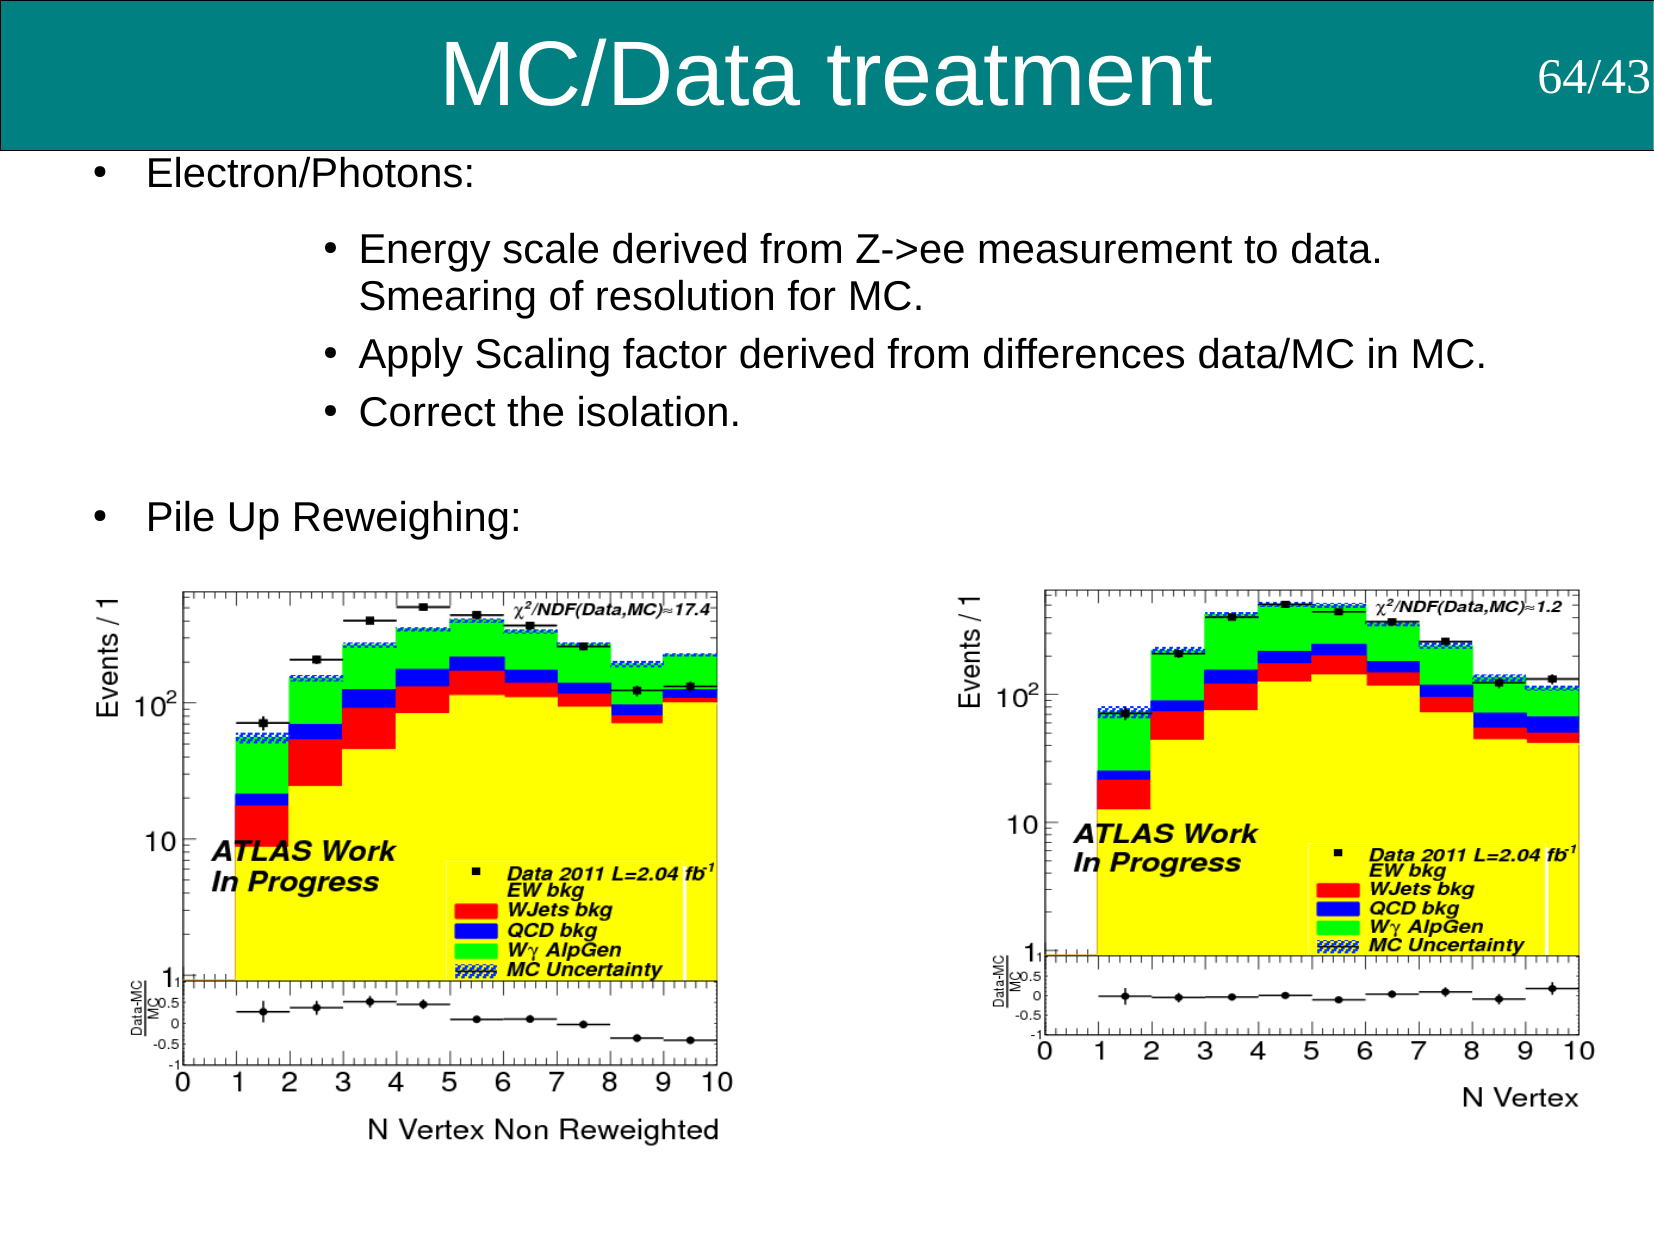

# MC/Data treatment
64
Electron/Photons:
Energy scale derived from Z->ee measurement to data. Smearing of resolution for MC.
Apply Scaling factor derived from differences data/MC in MC.
Correct the isolation.
Pile Up Reweighing: